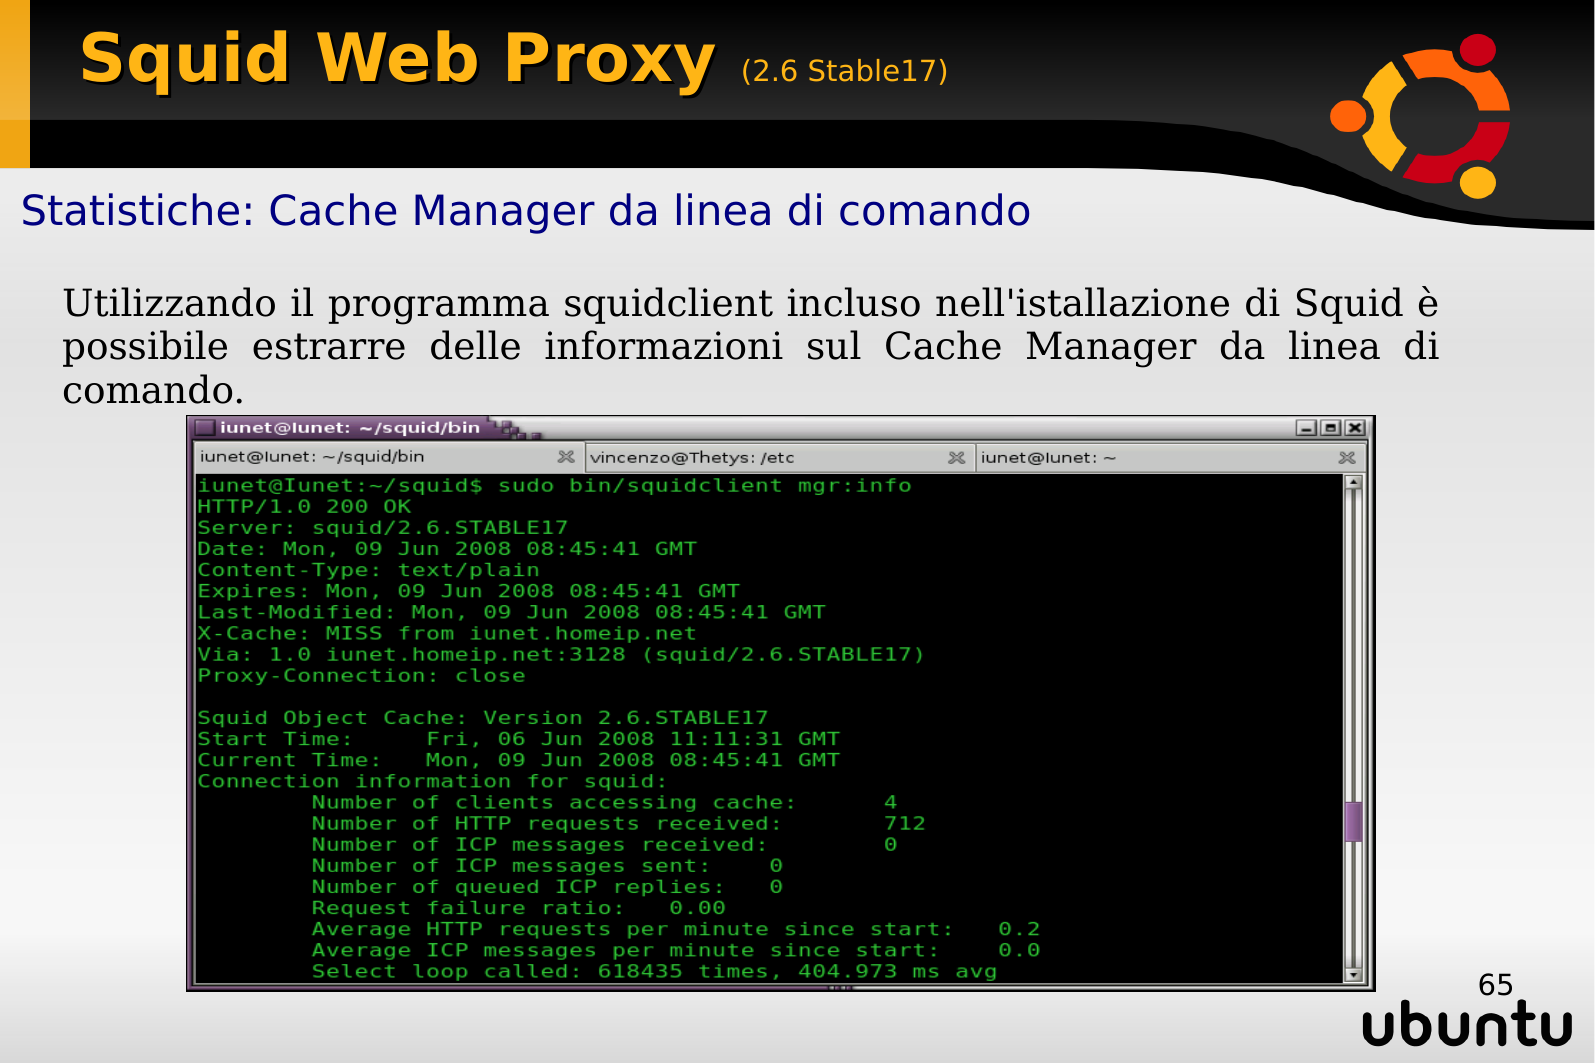

Squid Web Proxy (2.6 Stable17)
Statistiche: Cache Manager da linea di comando
Utilizzando il programma squidclient incluso nell'istallazione di Squid è possibile estrarre delle informazioni sul Cache Manager da linea di comando.
65